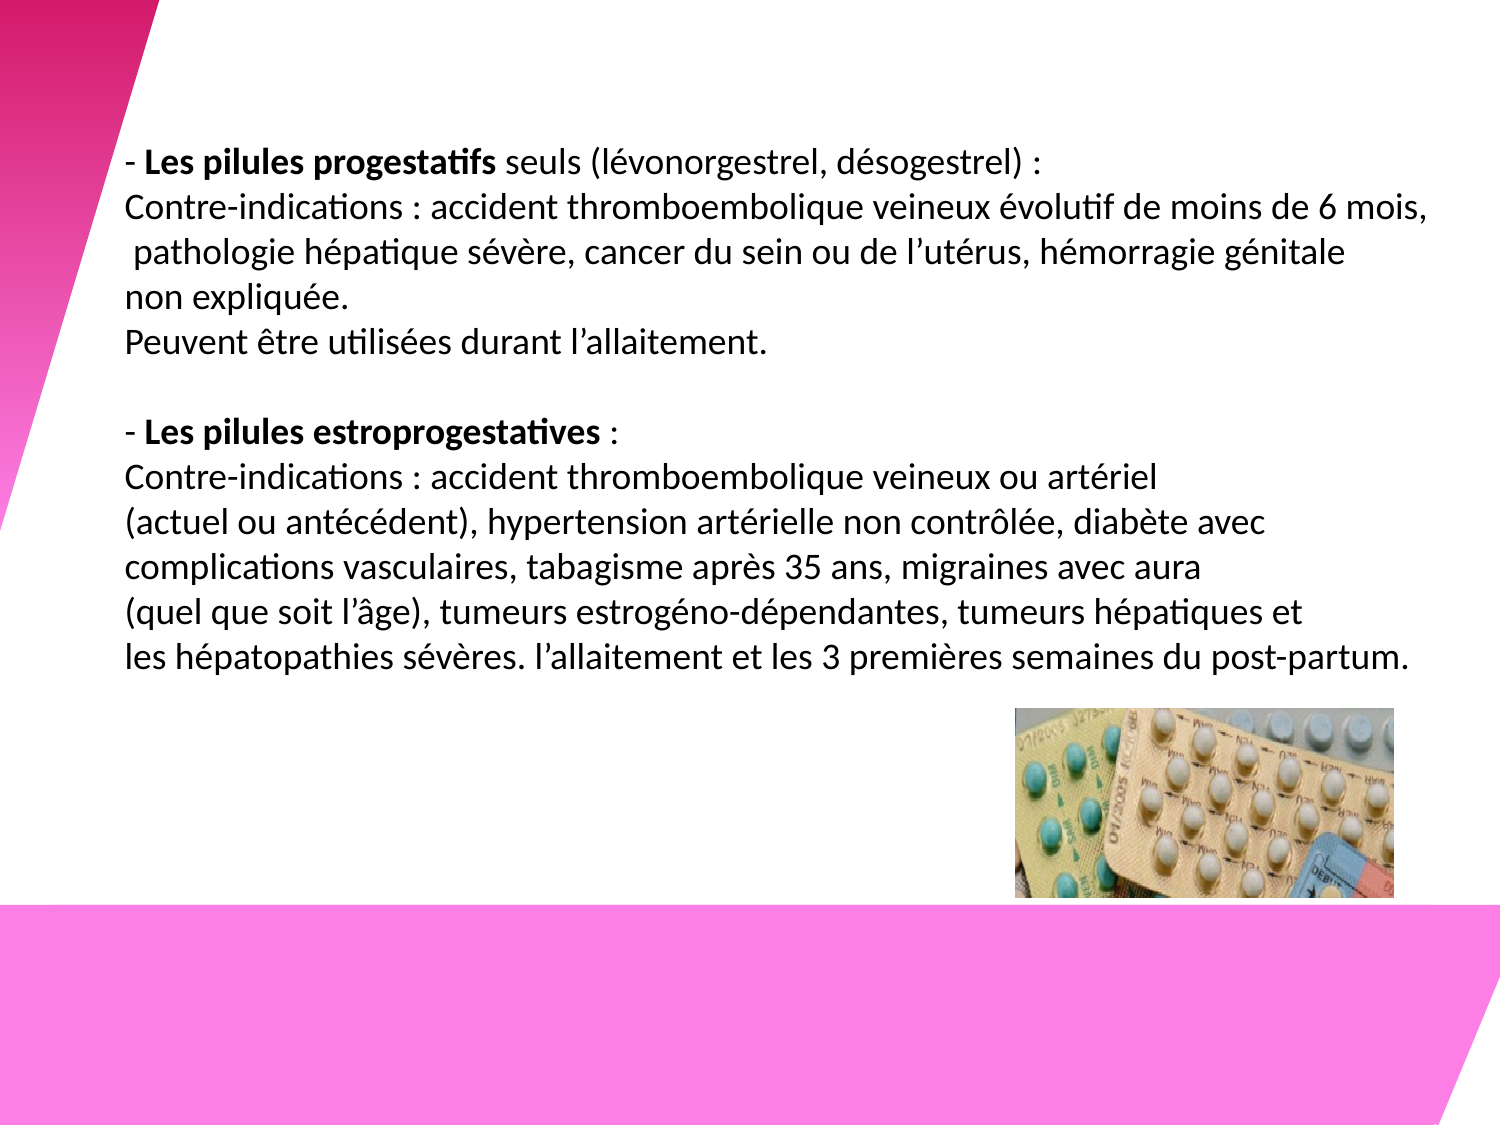

#
- Les pilules progestatifs seuls (lévonorgestrel, désogestrel) :
Contre-indications : accident thromboembolique veineux évolutif de moins de 6 mois,
 pathologie hépatique sévère, cancer du sein ou de l’utérus, hémorragie génitale
non expliquée.
Peuvent être utilisées durant l’allaitement.
- Les pilules estroprogestatives :
Contre-indications : accident thromboembolique veineux ou artériel
(actuel ou antécédent), hypertension artérielle non contrôlée, diabète avec
complications vasculaires, tabagisme après 35 ans, migraines avec aura
(quel que soit l’âge), tumeurs estrogéno-dépendantes, tumeurs hépatiques et
les hépatopathies sévères. l’allaitement et les 3 premières semaines du post-partum.